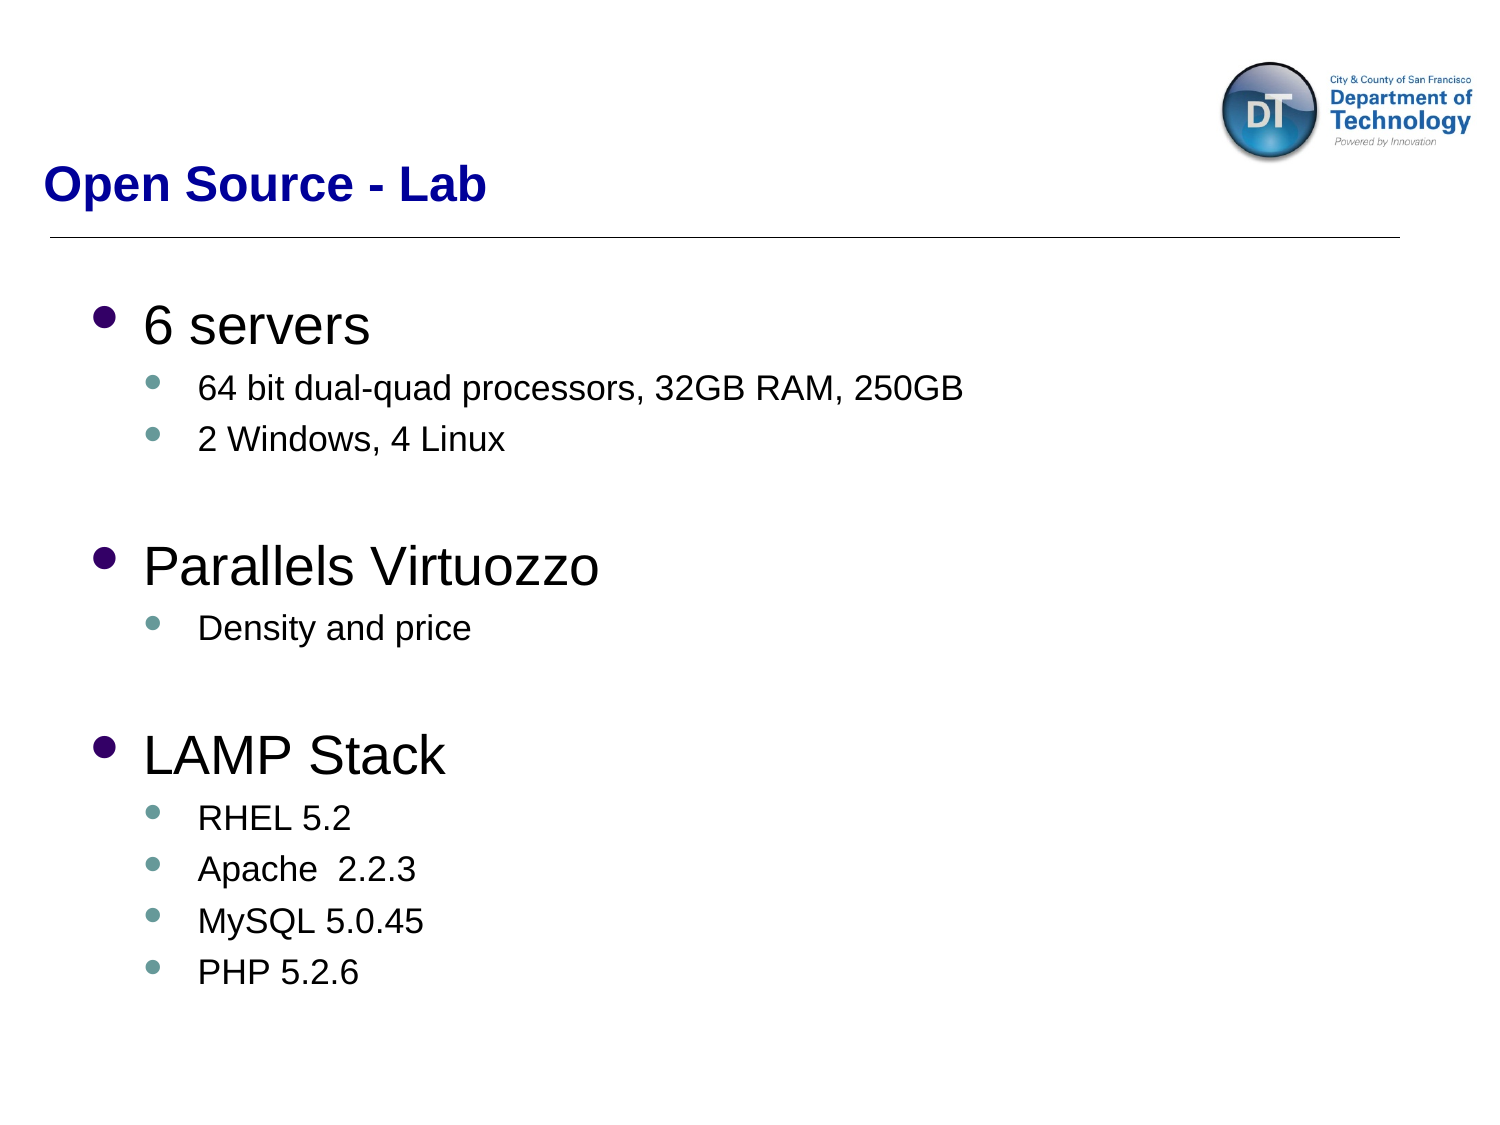

# Open Source - Lab
6 servers
64 bit dual-quad processors, 32GB RAM, 250GB
2 Windows, 4 Linux
Parallels Virtuozzo
Density and price
LAMP Stack
RHEL 5.2
Apache 2.2.3
MySQL 5.0.45
PHP 5.2.6